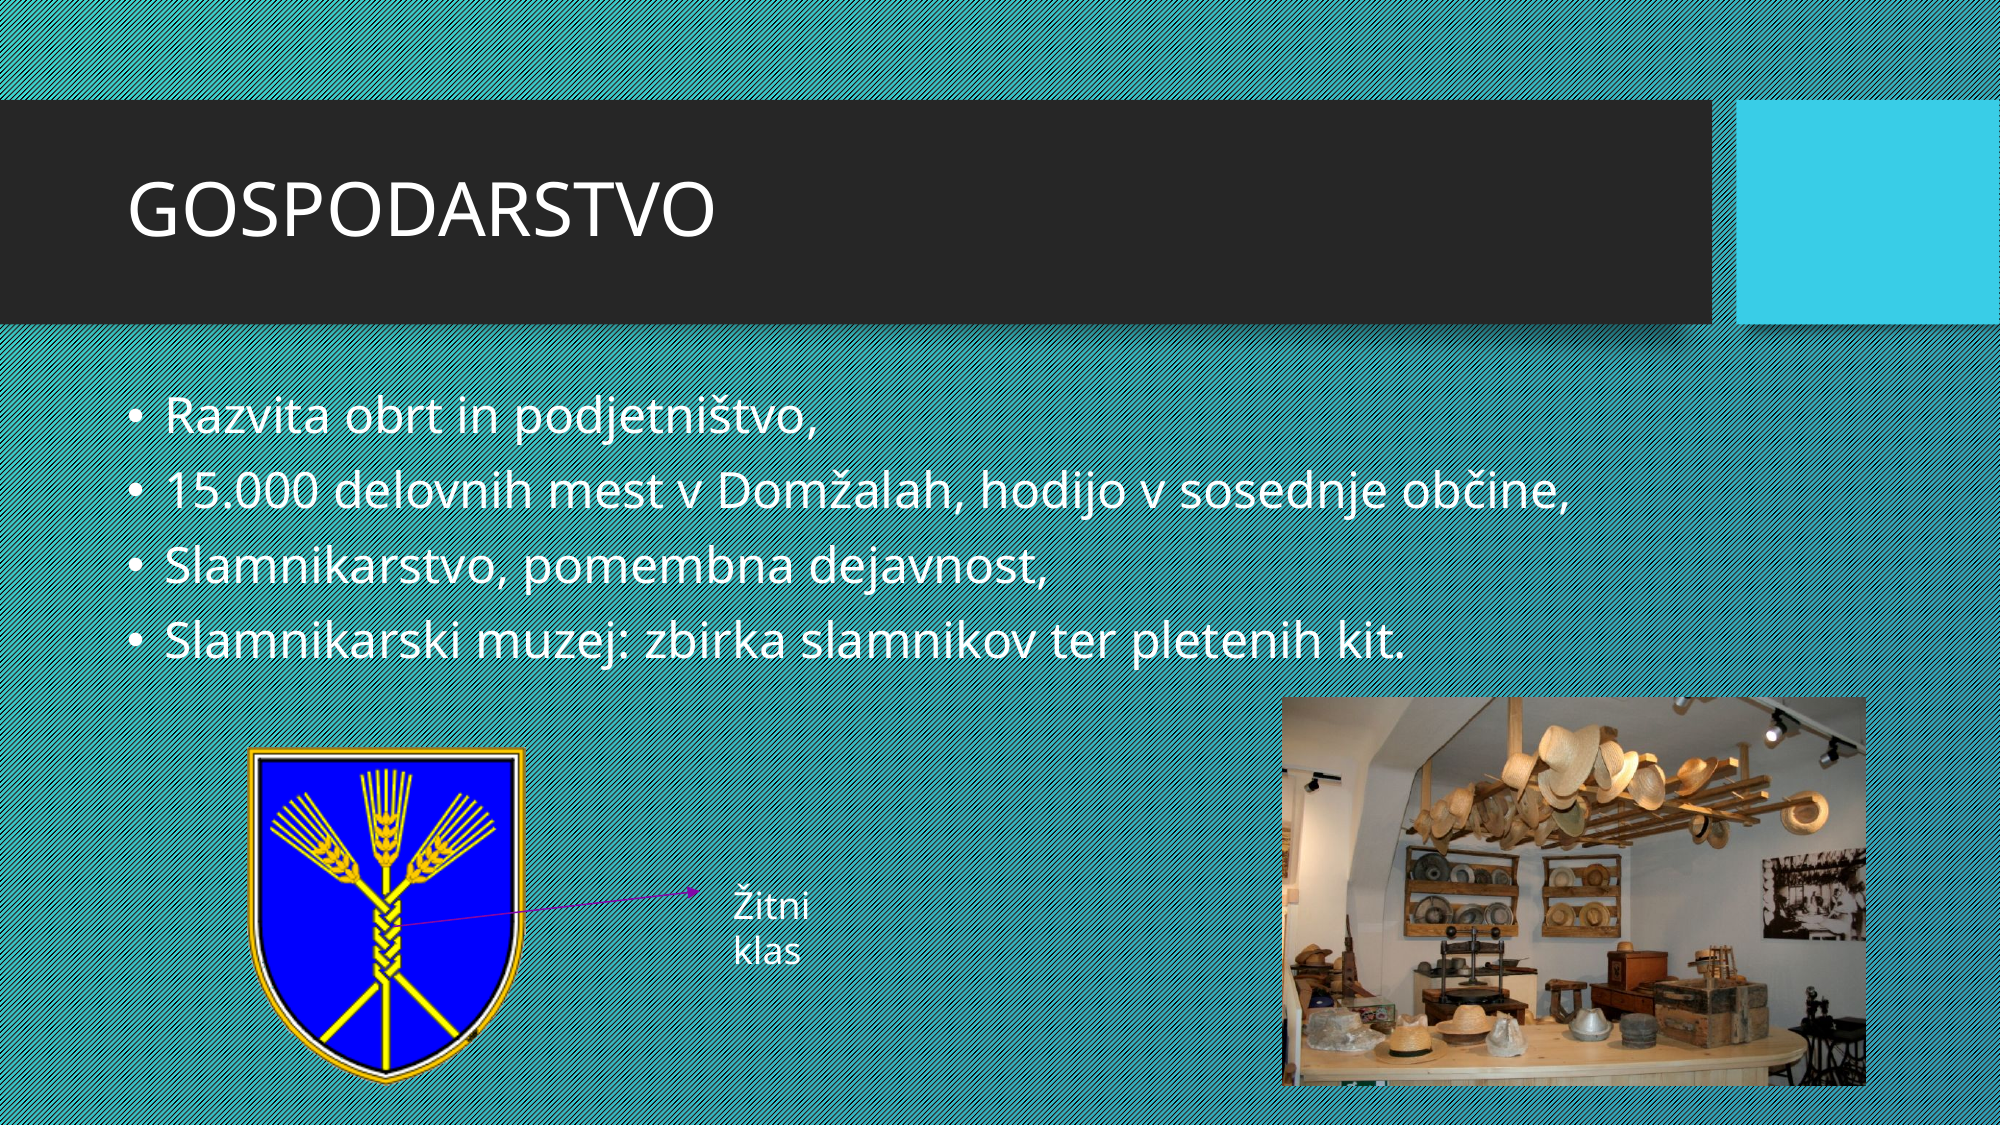

# GOSPODARSTVO
Razvita obrt in podjetništvo,
15.000 delovnih mest v Domžalah, hodijo v sosednje občine,
Slamnikarstvo, pomembna dejavnost,
Slamnikarski muzej: zbirka slamnikov ter pletenih kit.
Žitni klas